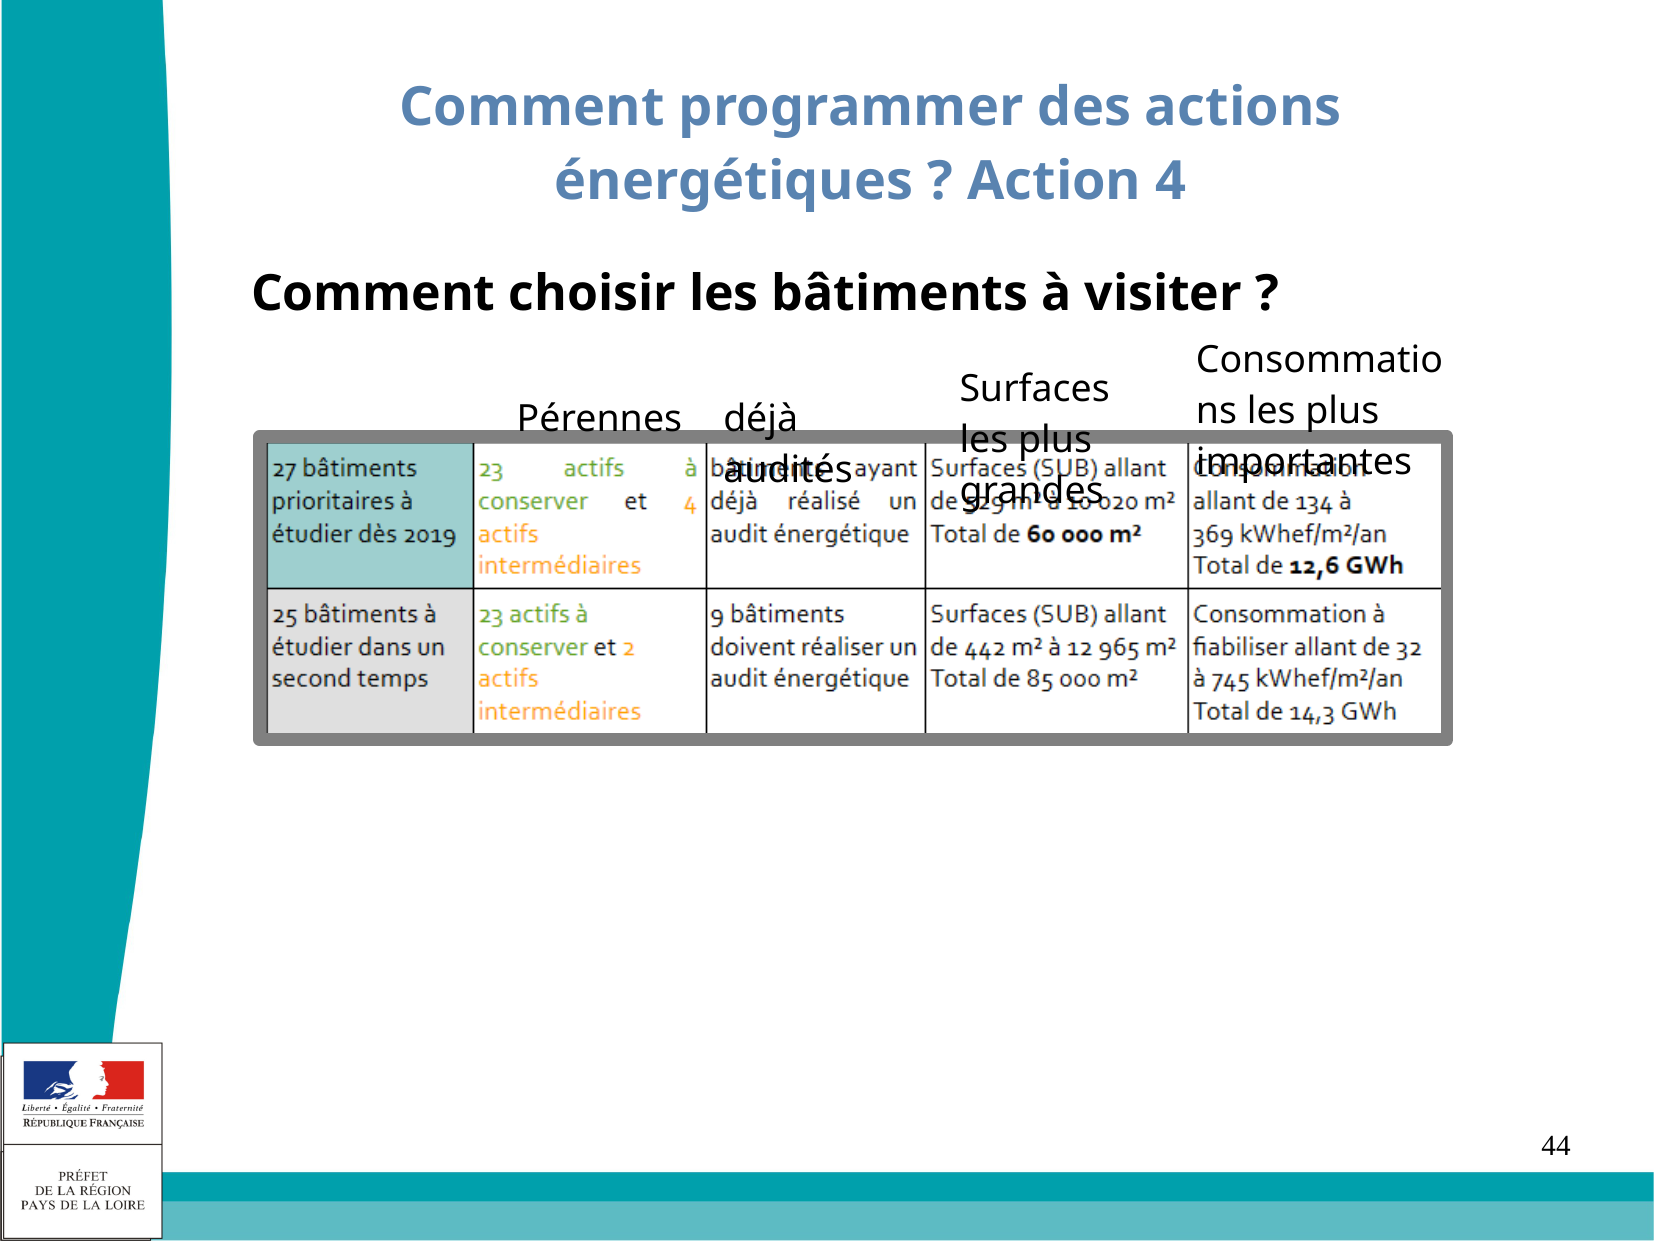

Comment programmer des actions énergétiques ? Action 4
Comment choisir les bâtiments à visiter ?
Consommations les plus importantes
Surfaces les plus grandes
Pérennes
déjà audités
44